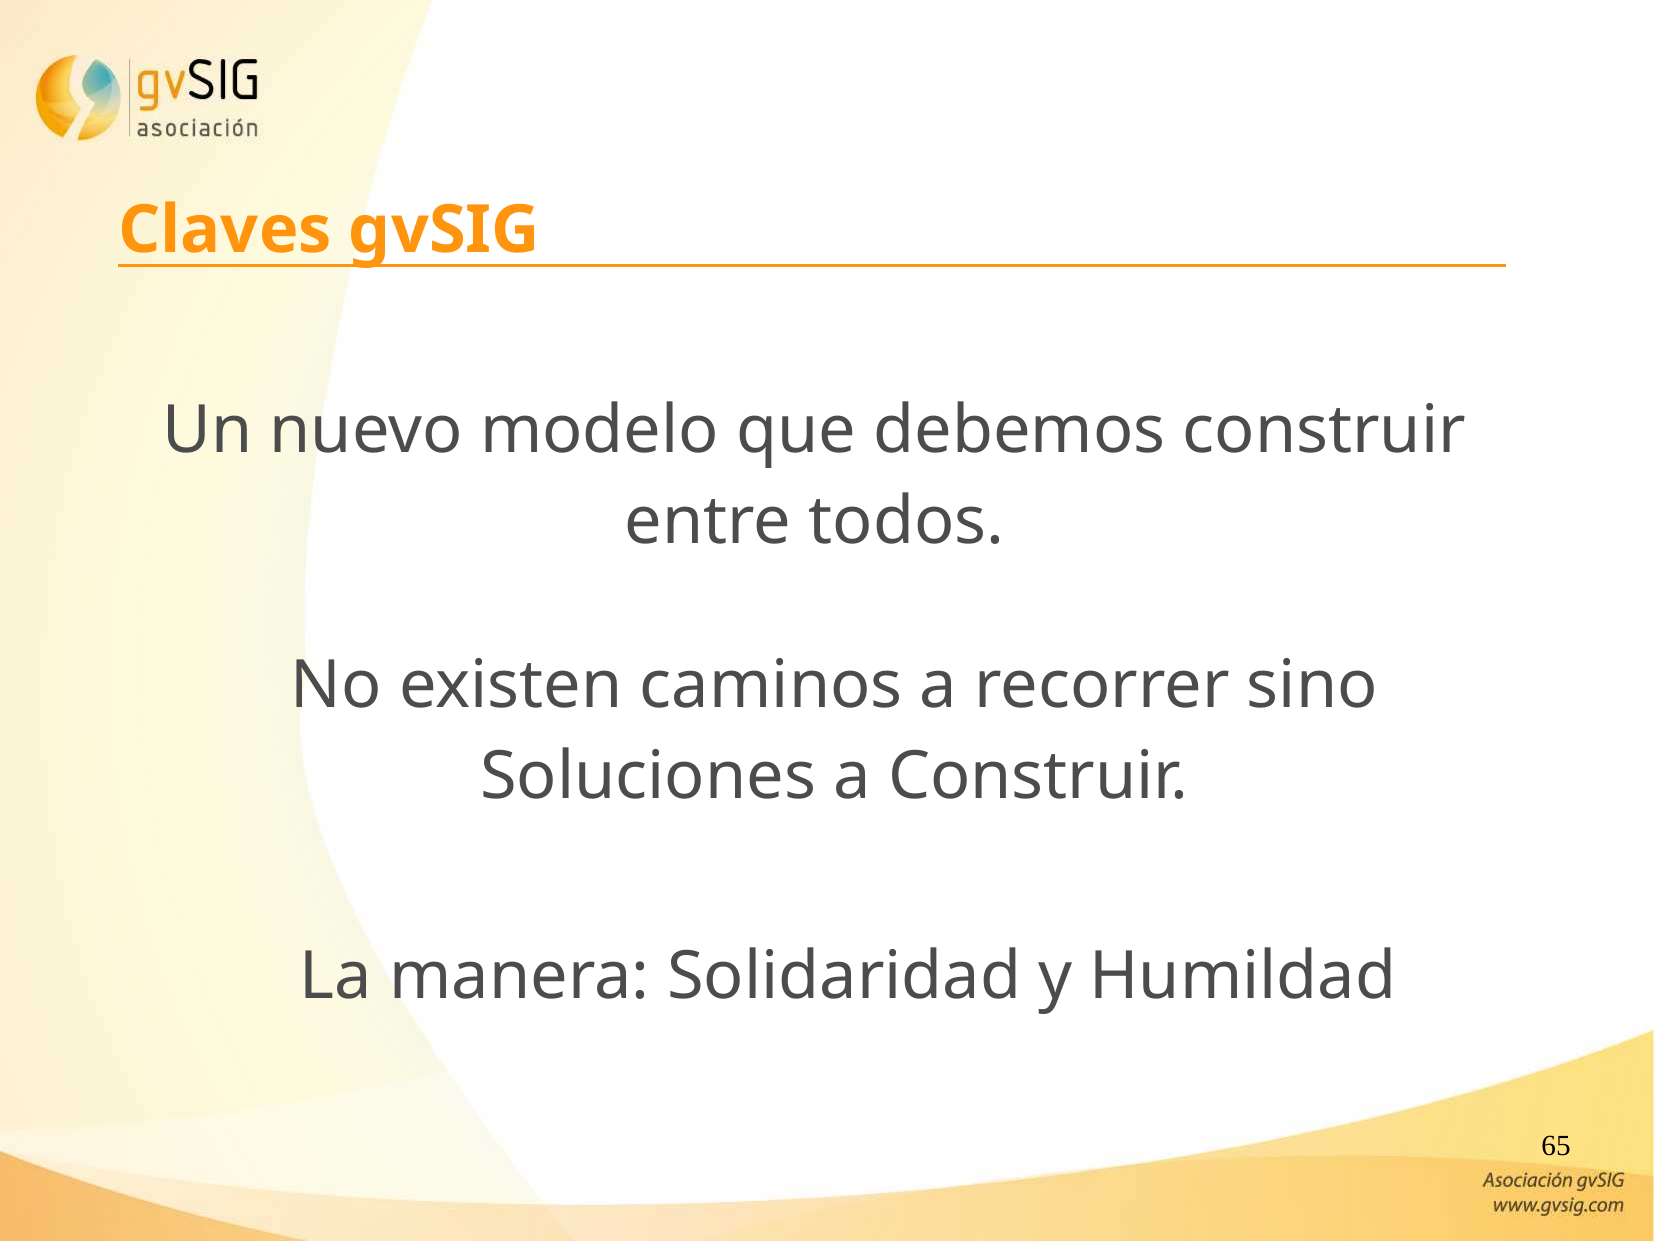

# Claves gvSIG
Un nuevo modelo que debemos construir entre todos.
No existen caminos a recorrer sino Soluciones a Construir.
La manera: Solidaridad y Humildad
65